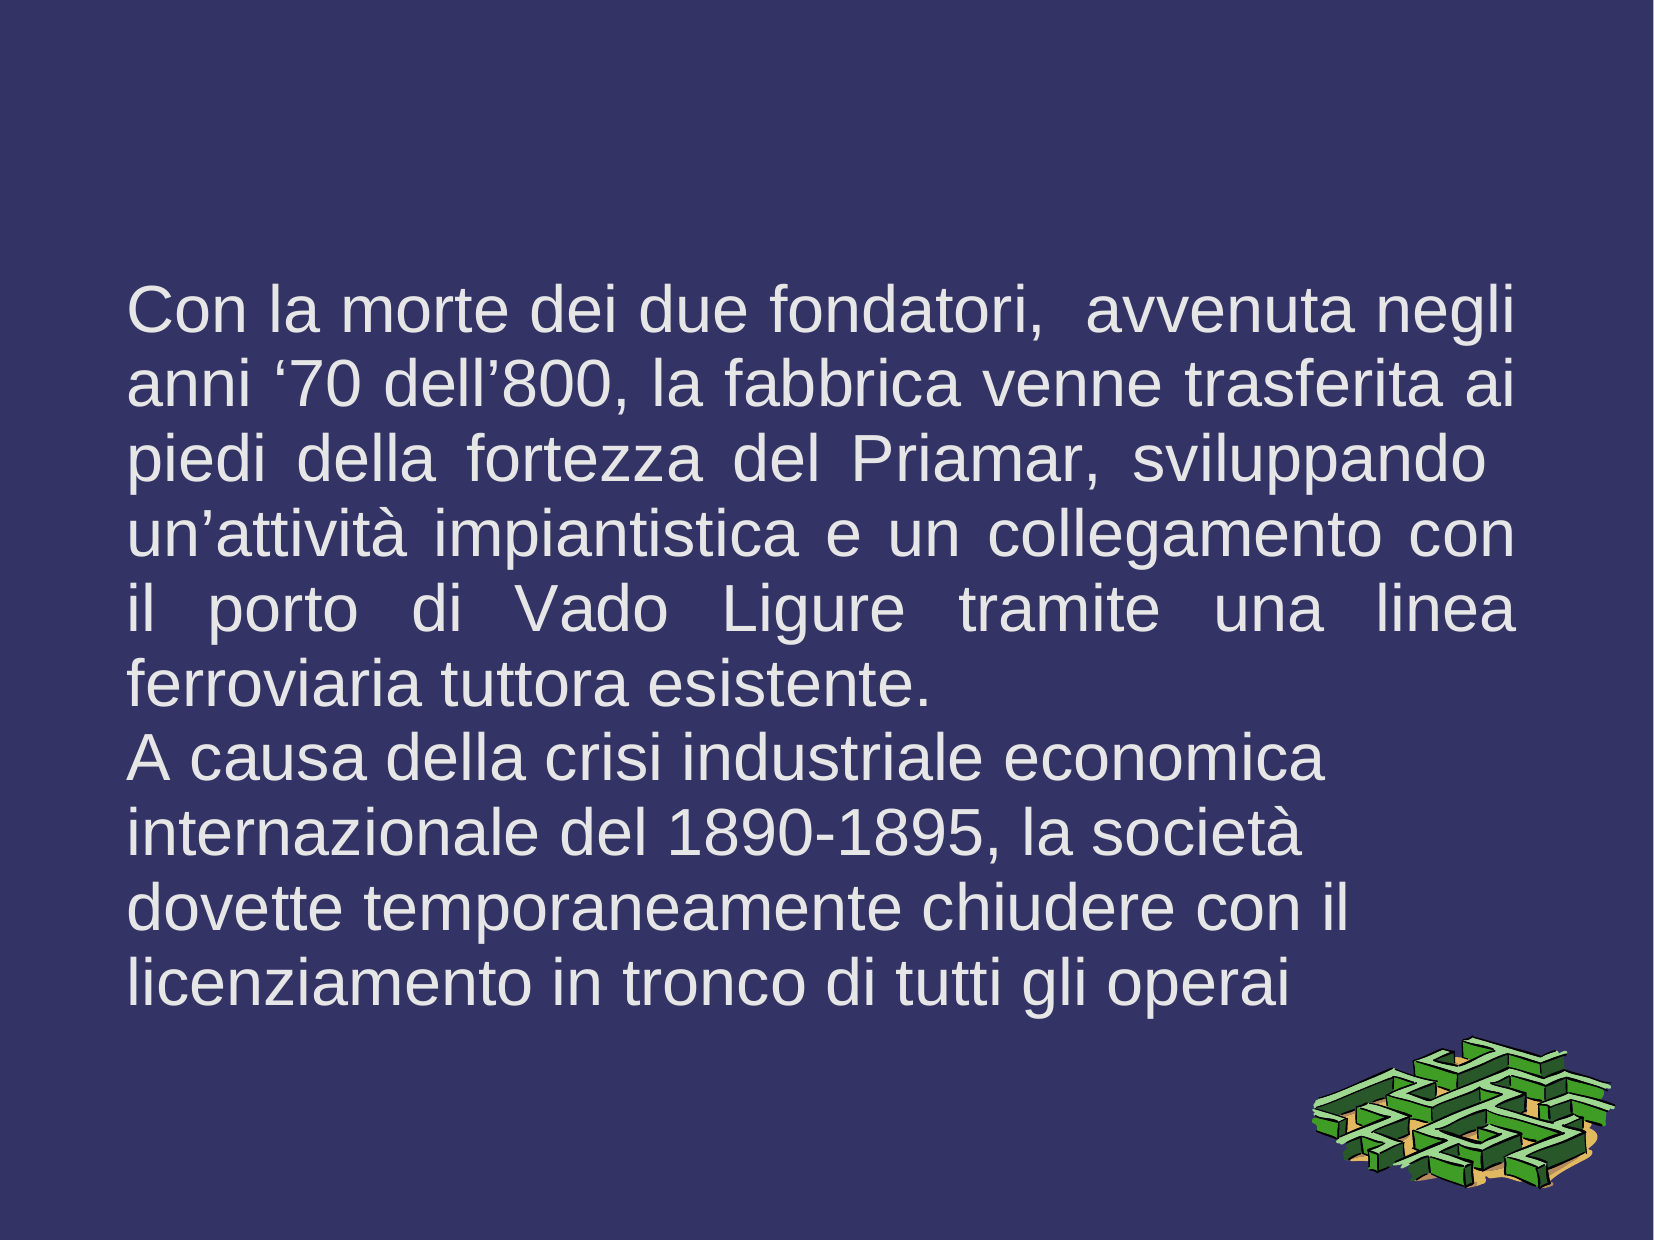

# Con la morte dei due fondatori, avvenuta negli anni ‘70 dell’800, la fabbrica venne trasferita ai piedi della fortezza del Priamar, sviluppando un’attività impiantistica e un collegamento con il porto di Vado Ligure tramite una linea ferroviaria tuttora esistente.
A causa della crisi industriale economica internazionale del 1890-1895, la società dovette temporaneamente chiudere con il licenziamento in tronco di tutti gli operai